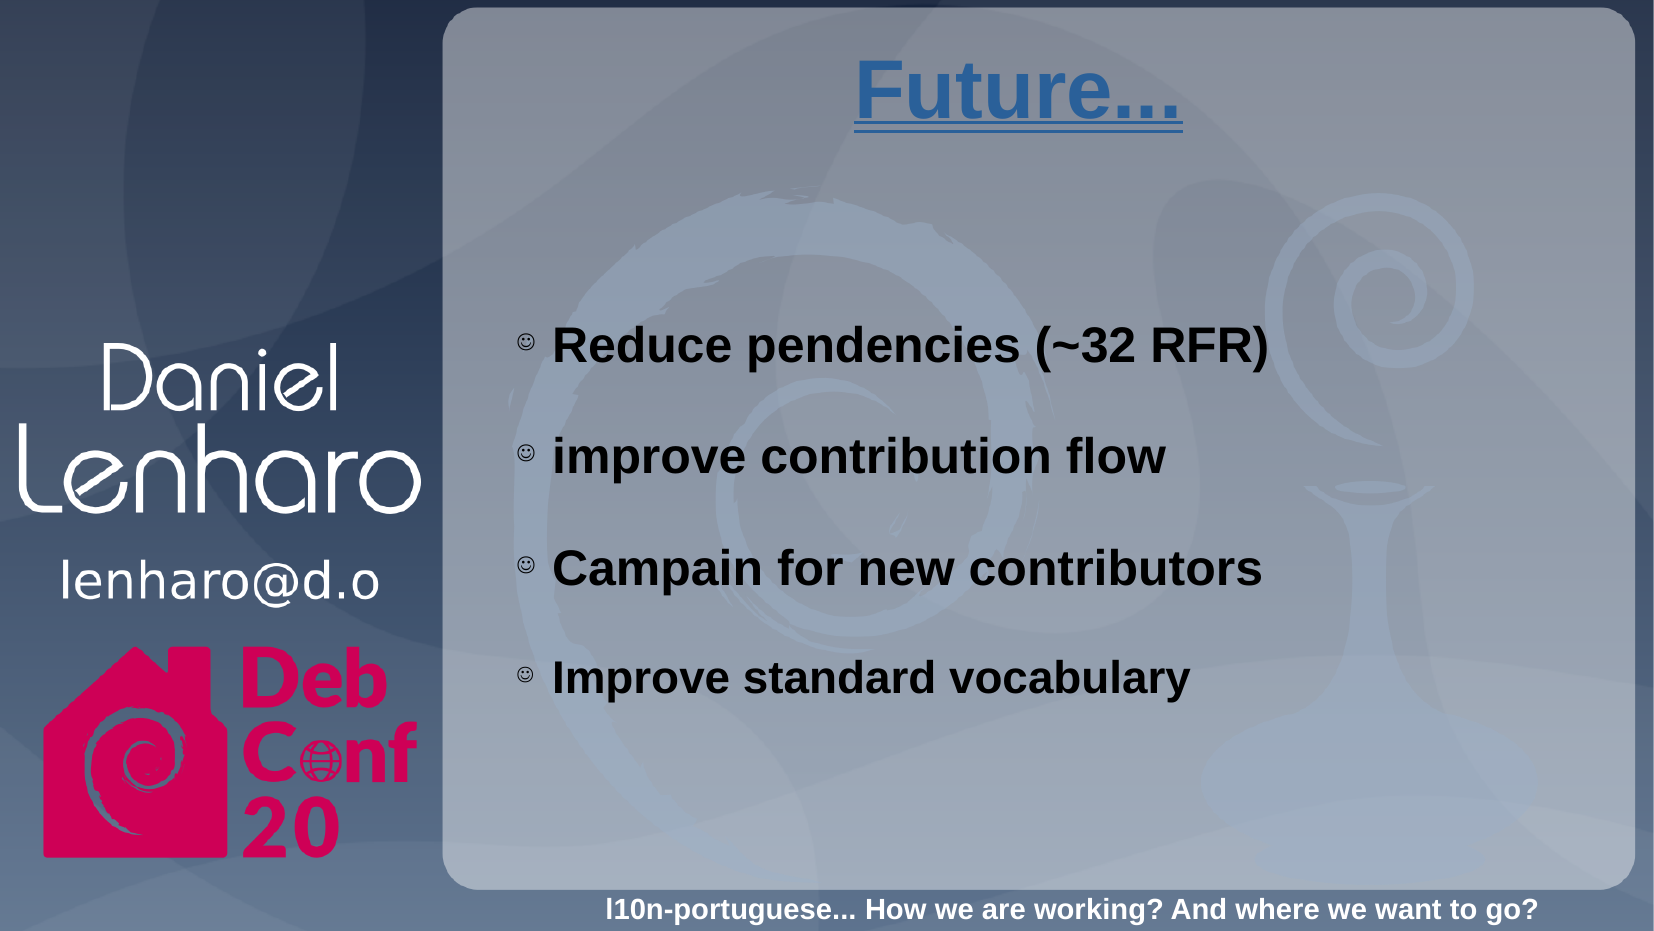

# Future...
Reduce pendencies (~32 RFR)
improve contribution flow
Campain for new contributors
Improve standard vocabulary
l10n-portuguese... How we are working? And where we want to go?